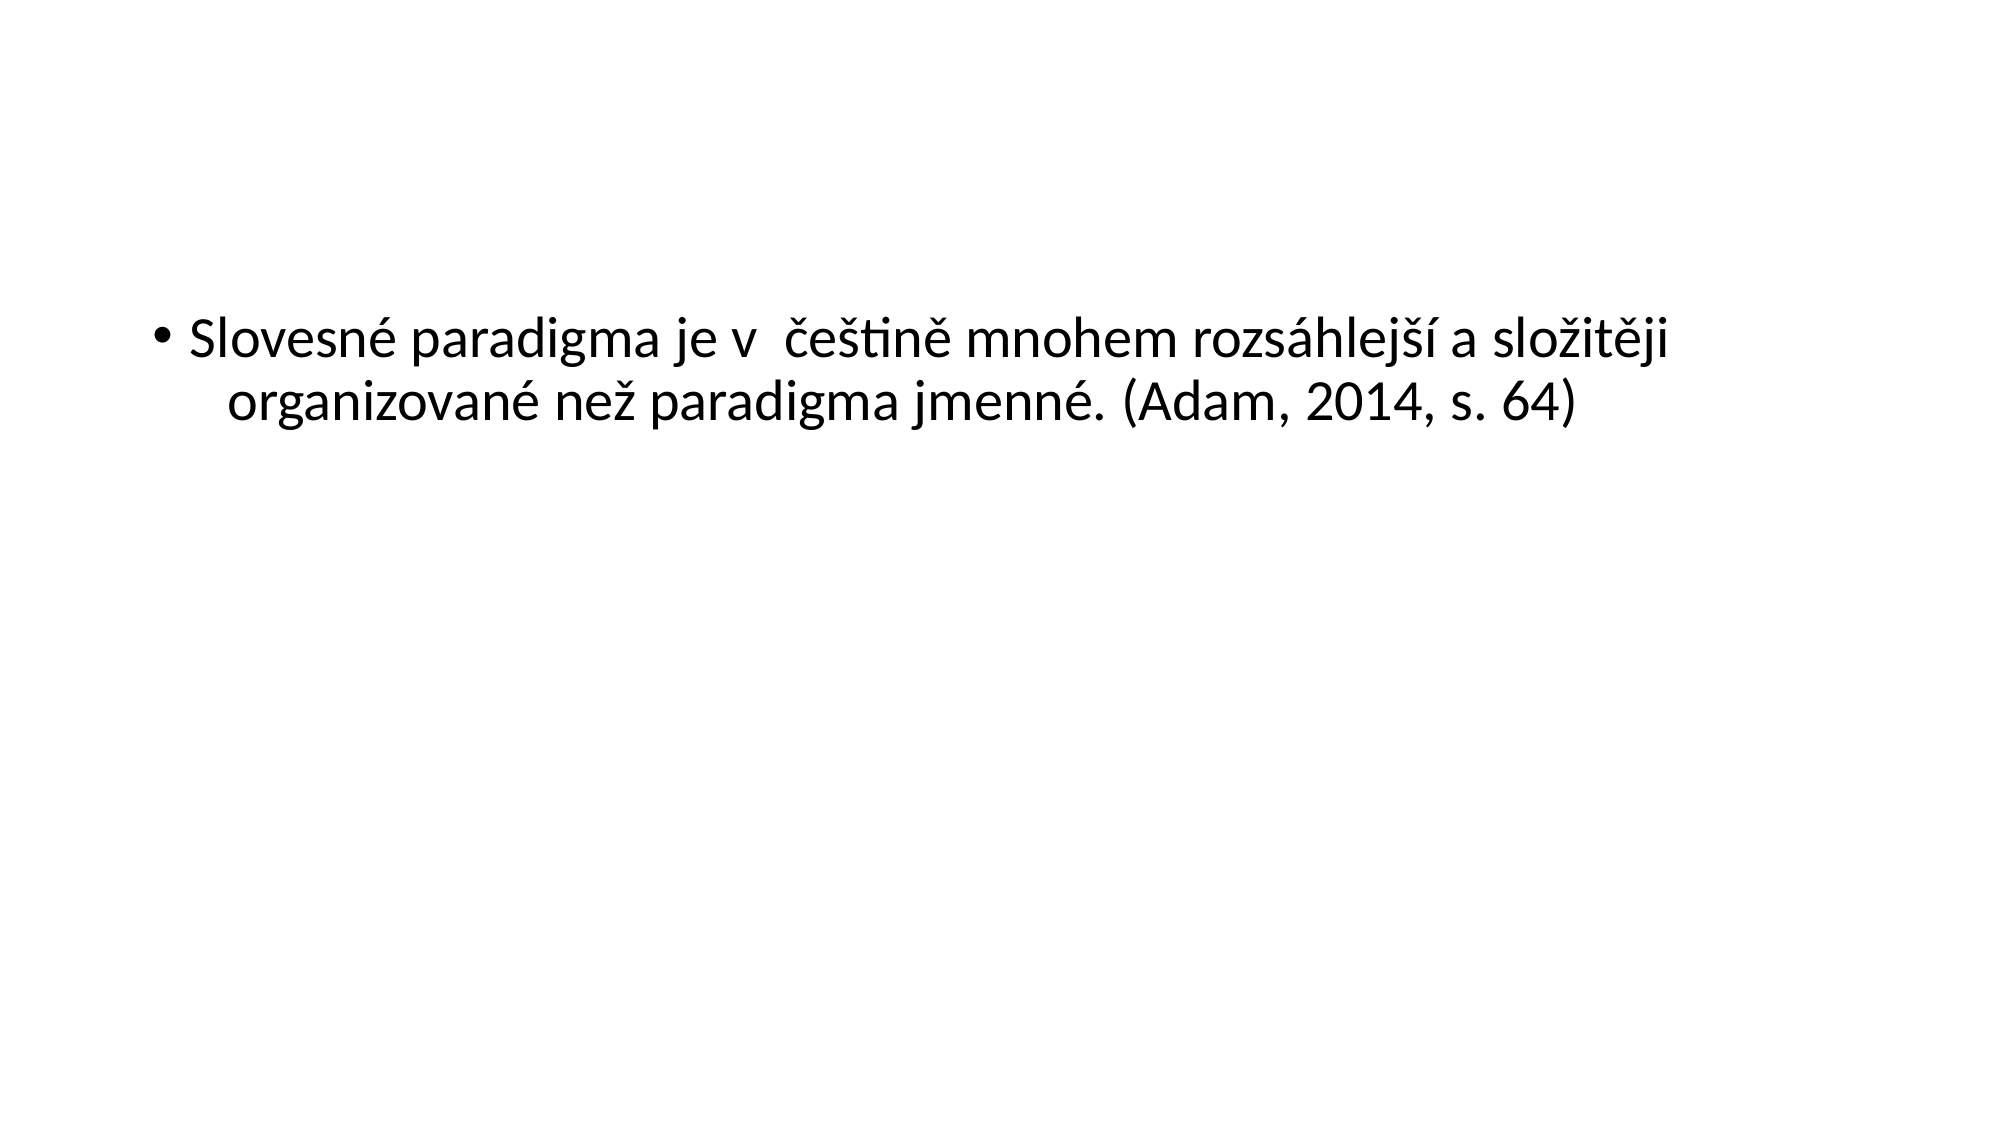

#
Slovesné paradigma je v  češtině mnohem rozsáhlejší a složitěji organizované než paradigma jmenné. (Adam, 2014, s. 64)